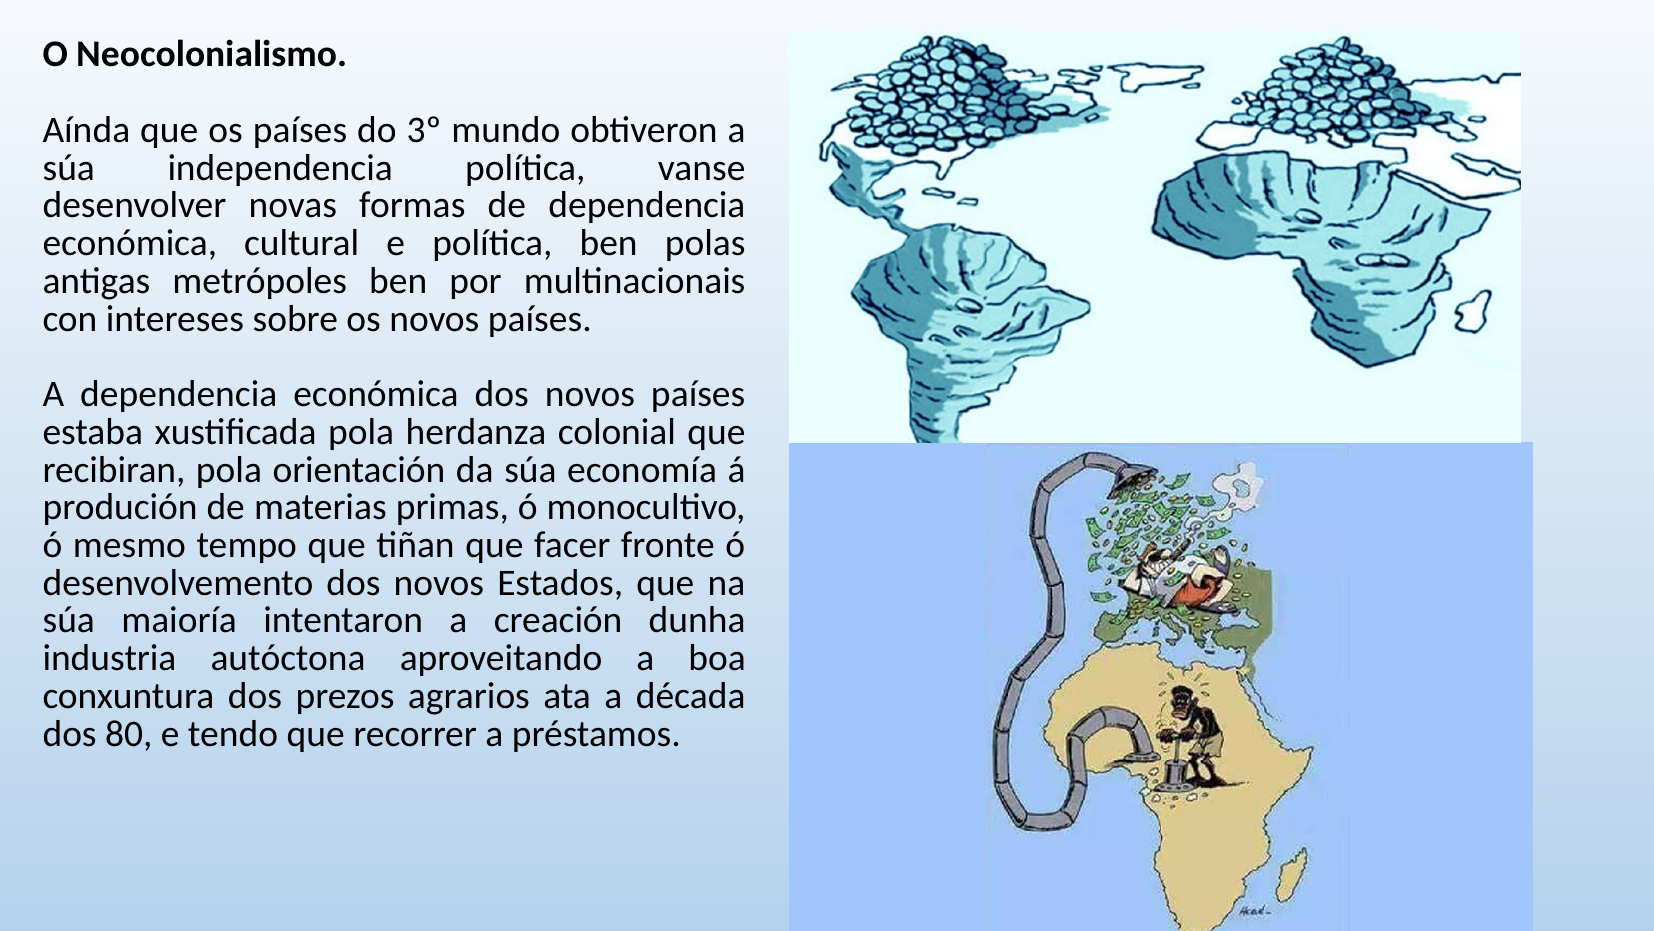

O Neocolonialismo.
Aínda que os países do 3º mundo obtiveron a súa independencia política, vanse desenvolver novas formas de dependencia económica, cultural e política, ben polas antigas metrópoles ben por multinacionais con intereses sobre os novos países.
A dependencia económica dos novos países estaba xustificada pola herdanza colonial que recibiran, pola orientación da súa economía á produción de materias primas, ó monocultivo, ó mesmo tempo que tiñan que facer fronte ó desenvolvemento dos novos Estados, que na súa maioría intentaron a creación dunha industria autóctona aproveitando a boa conxuntura dos prezos agrarios ata a década dos 80, e tendo que recorrer a préstamos.